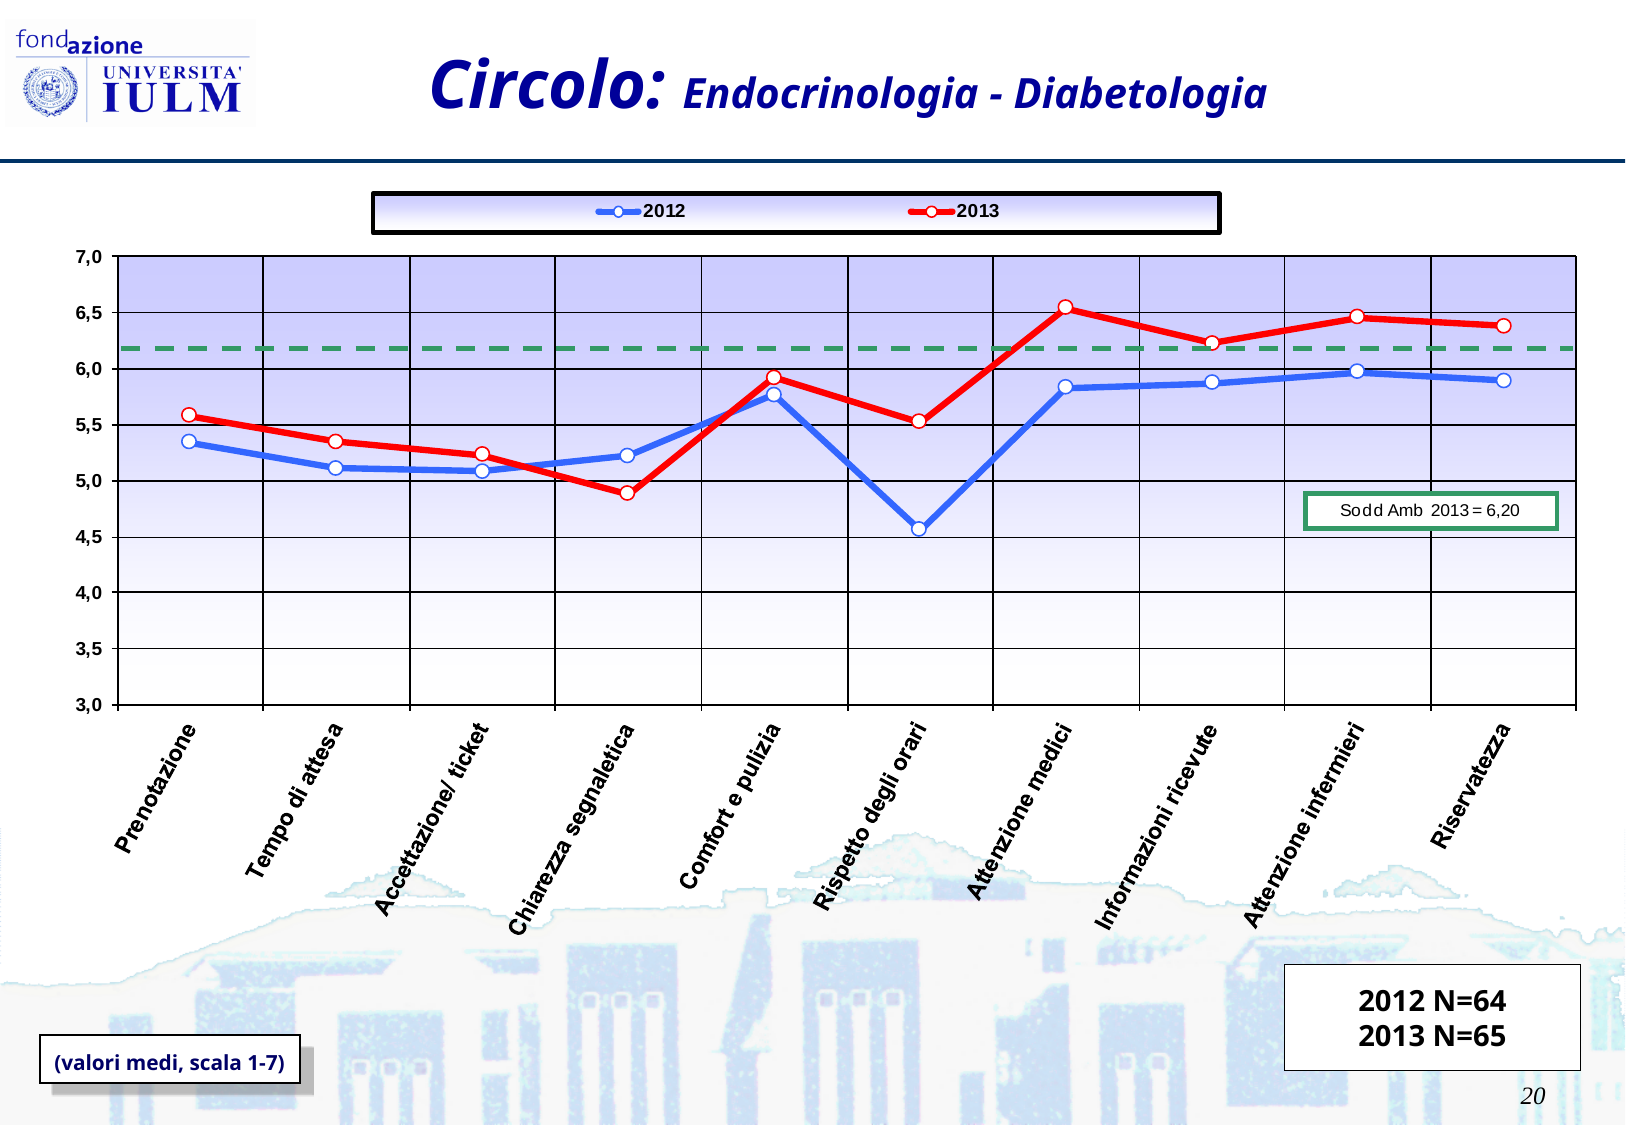

Circolo: Endocrinologia - Diabetologia
2012 N=64
2013 N=65
(valori medi, scala 1-7)